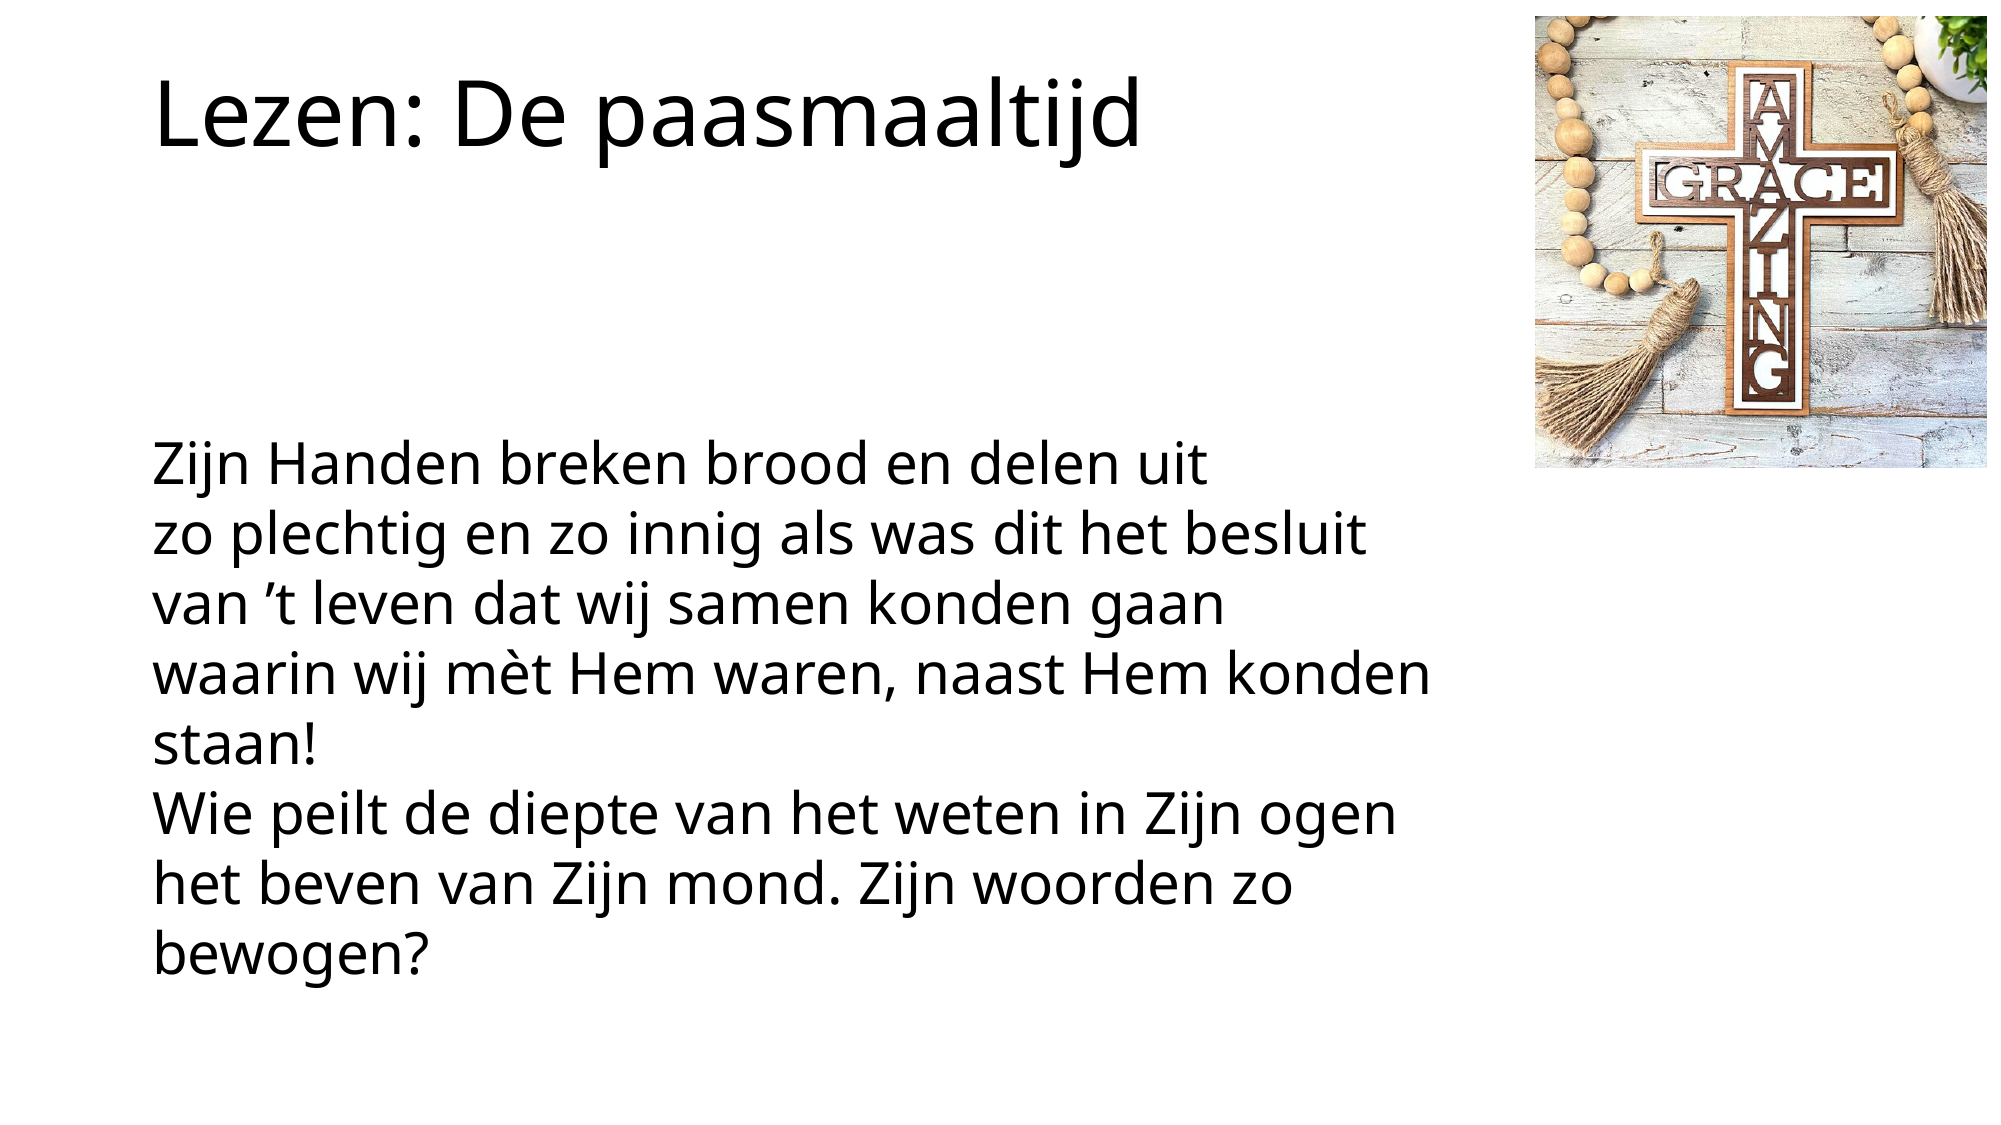

# Lezen: De paasmaaltijd
Zijn Handen breken brood en delen uit
zo plechtig en zo innig als was dit het besluit
van ’t leven dat wij samen konden gaan
waarin wij mèt Hem waren, naast Hem konden staan!
Wie peilt de diepte van het weten in Zijn ogen
het beven van Zijn mond. Zijn woorden zo bewogen?